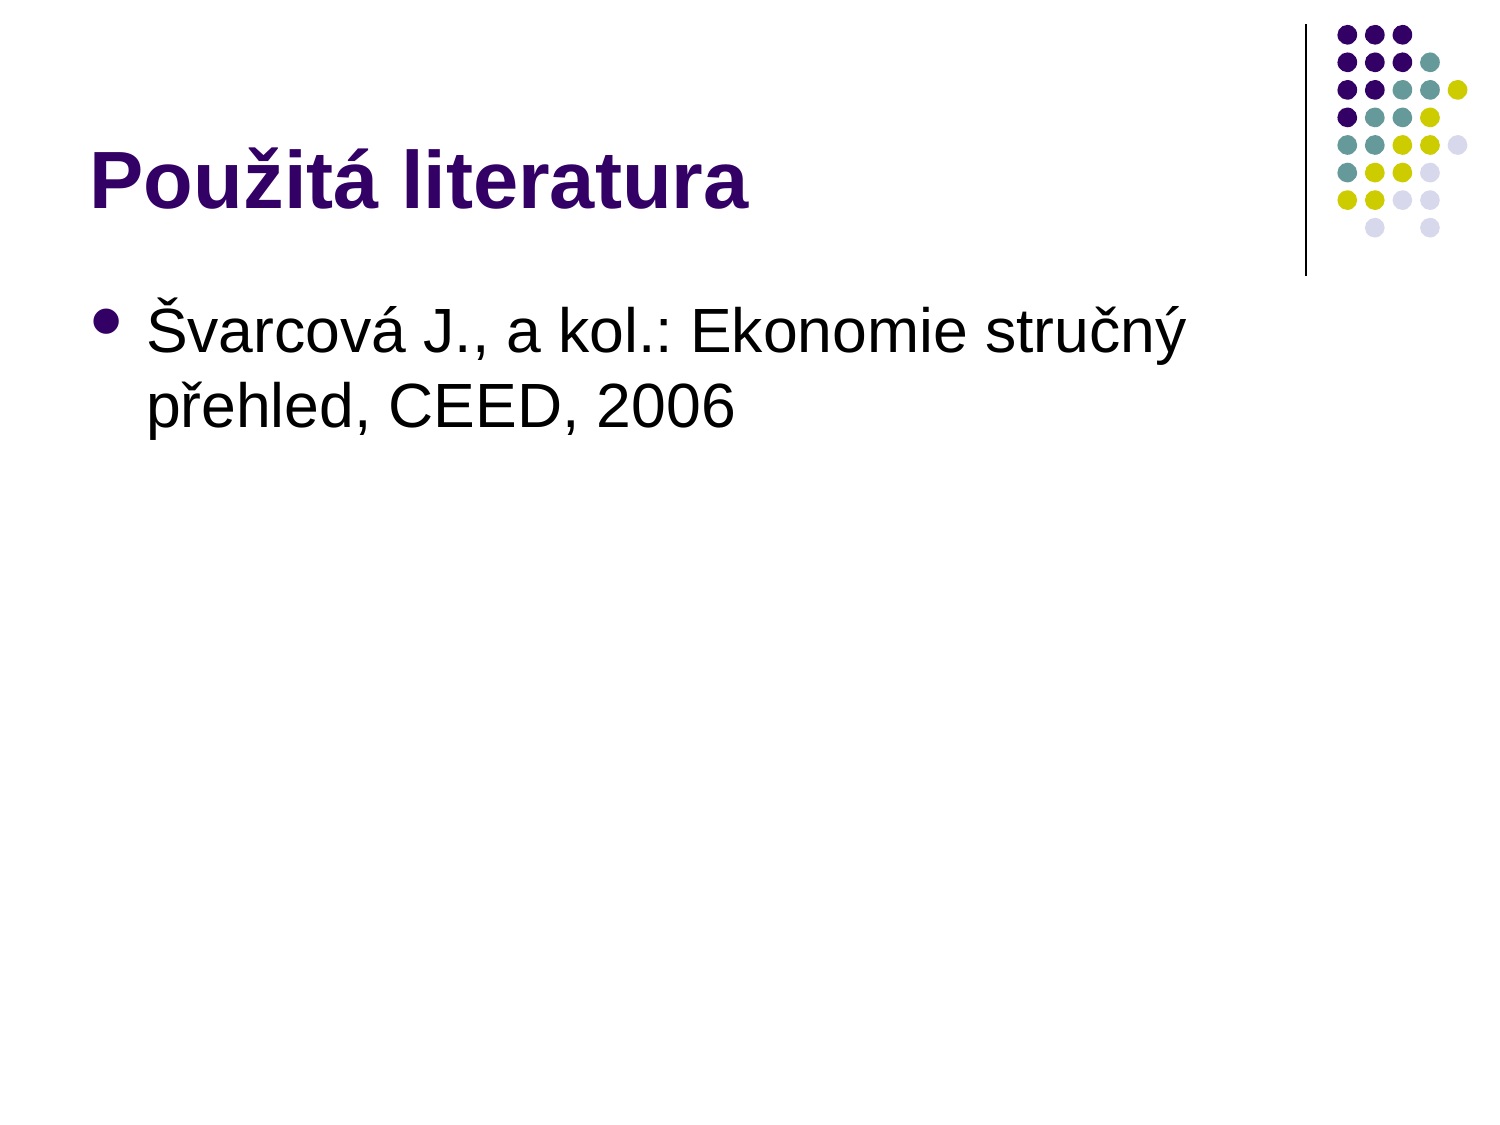

# Použitá literatura
Švarcová J., a kol.: Ekonomie stručný přehled, CEED, 2006